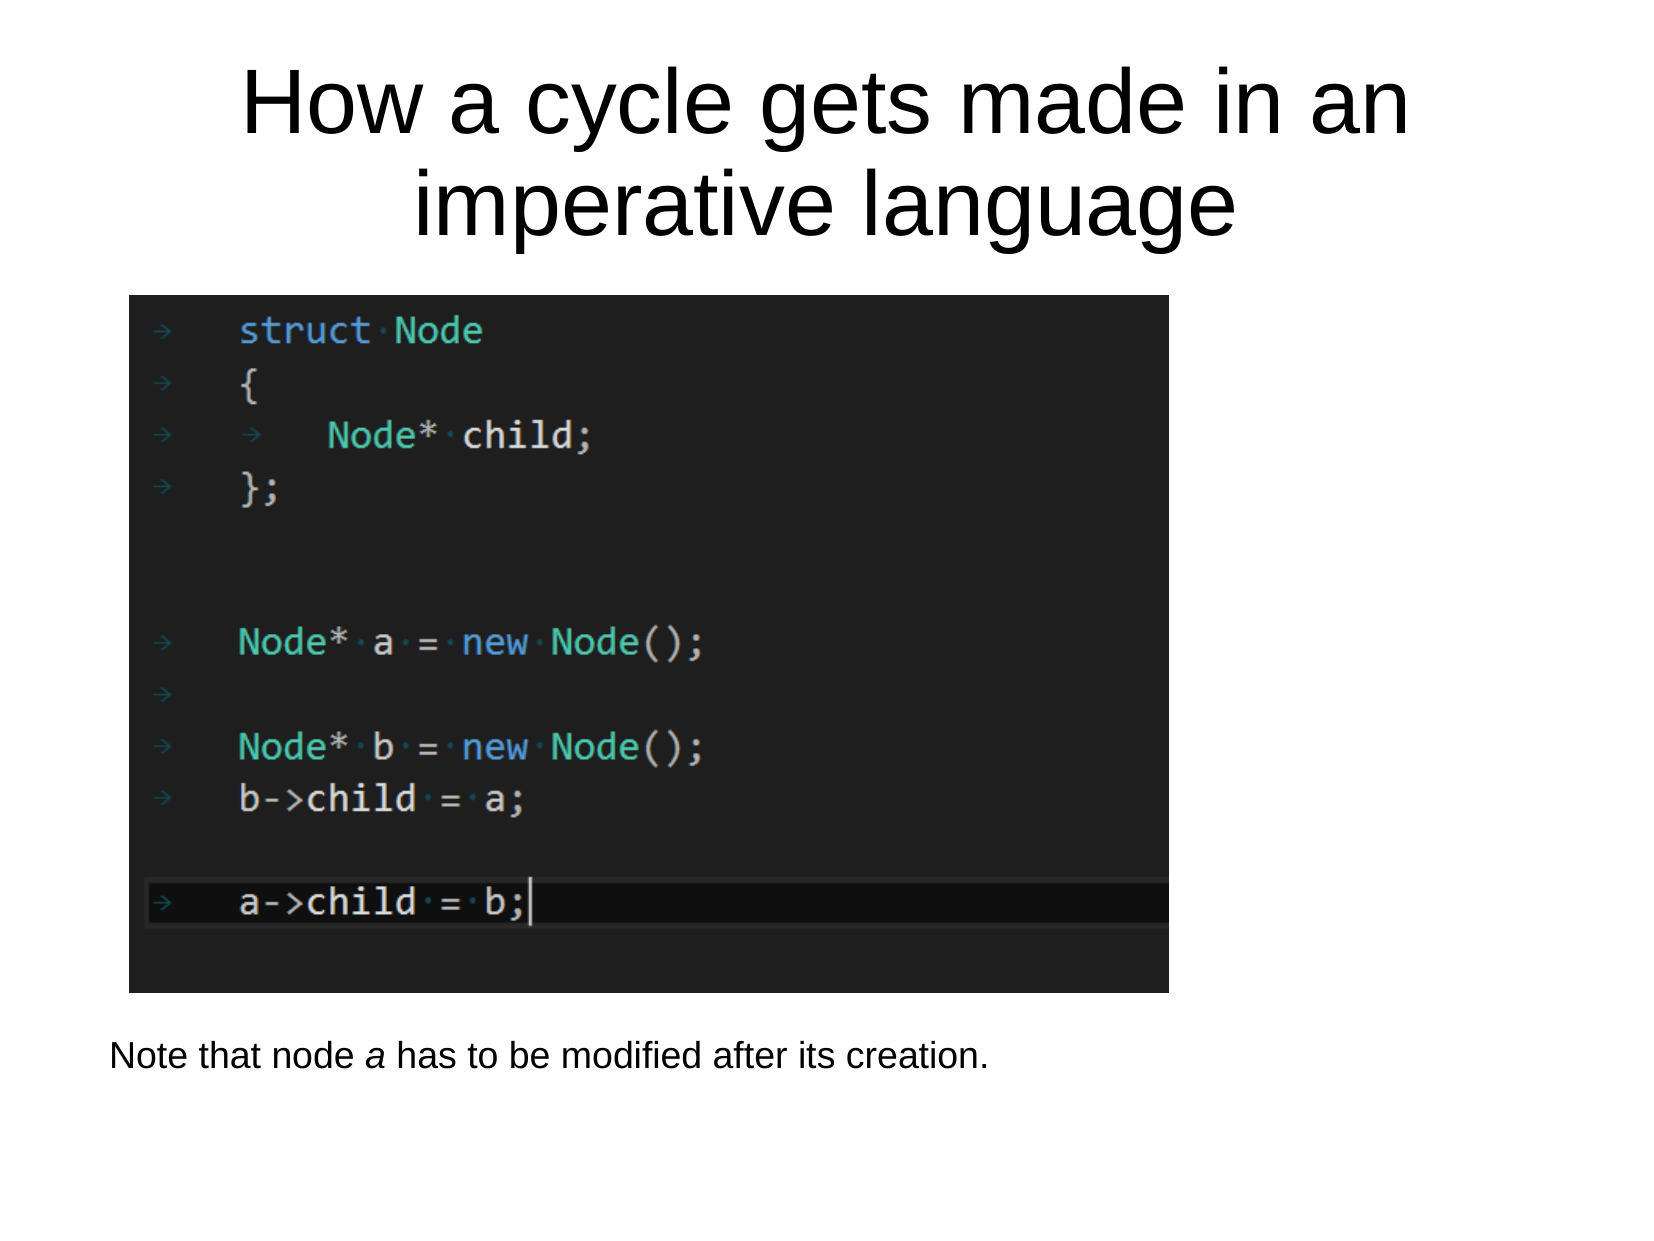

# How a cycle gets made in an imperative language
Note that node a has to be modified after its creation.